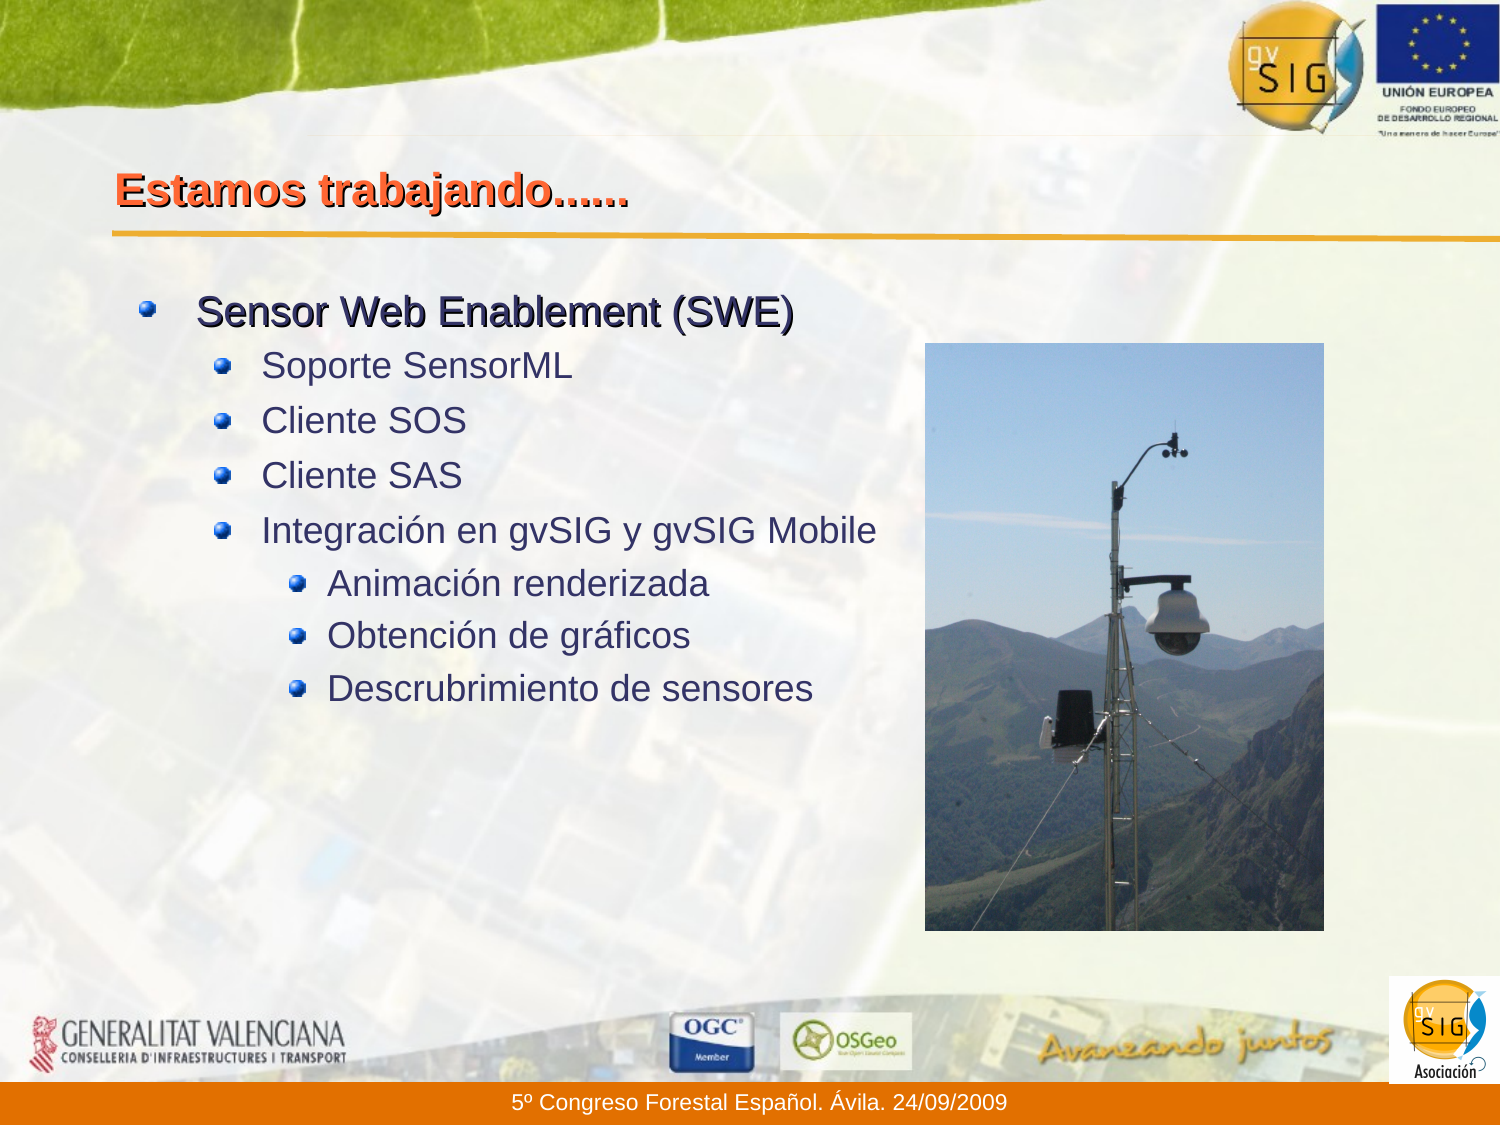

#
Estamos trabajando......
Sensor Web Enablement (SWE)
Soporte SensorML
Cliente SOS
Cliente SAS
Integración en gvSIG y gvSIG Mobile
Animación renderizada
Obtención de gráficos
Descrubrimiento de sensores